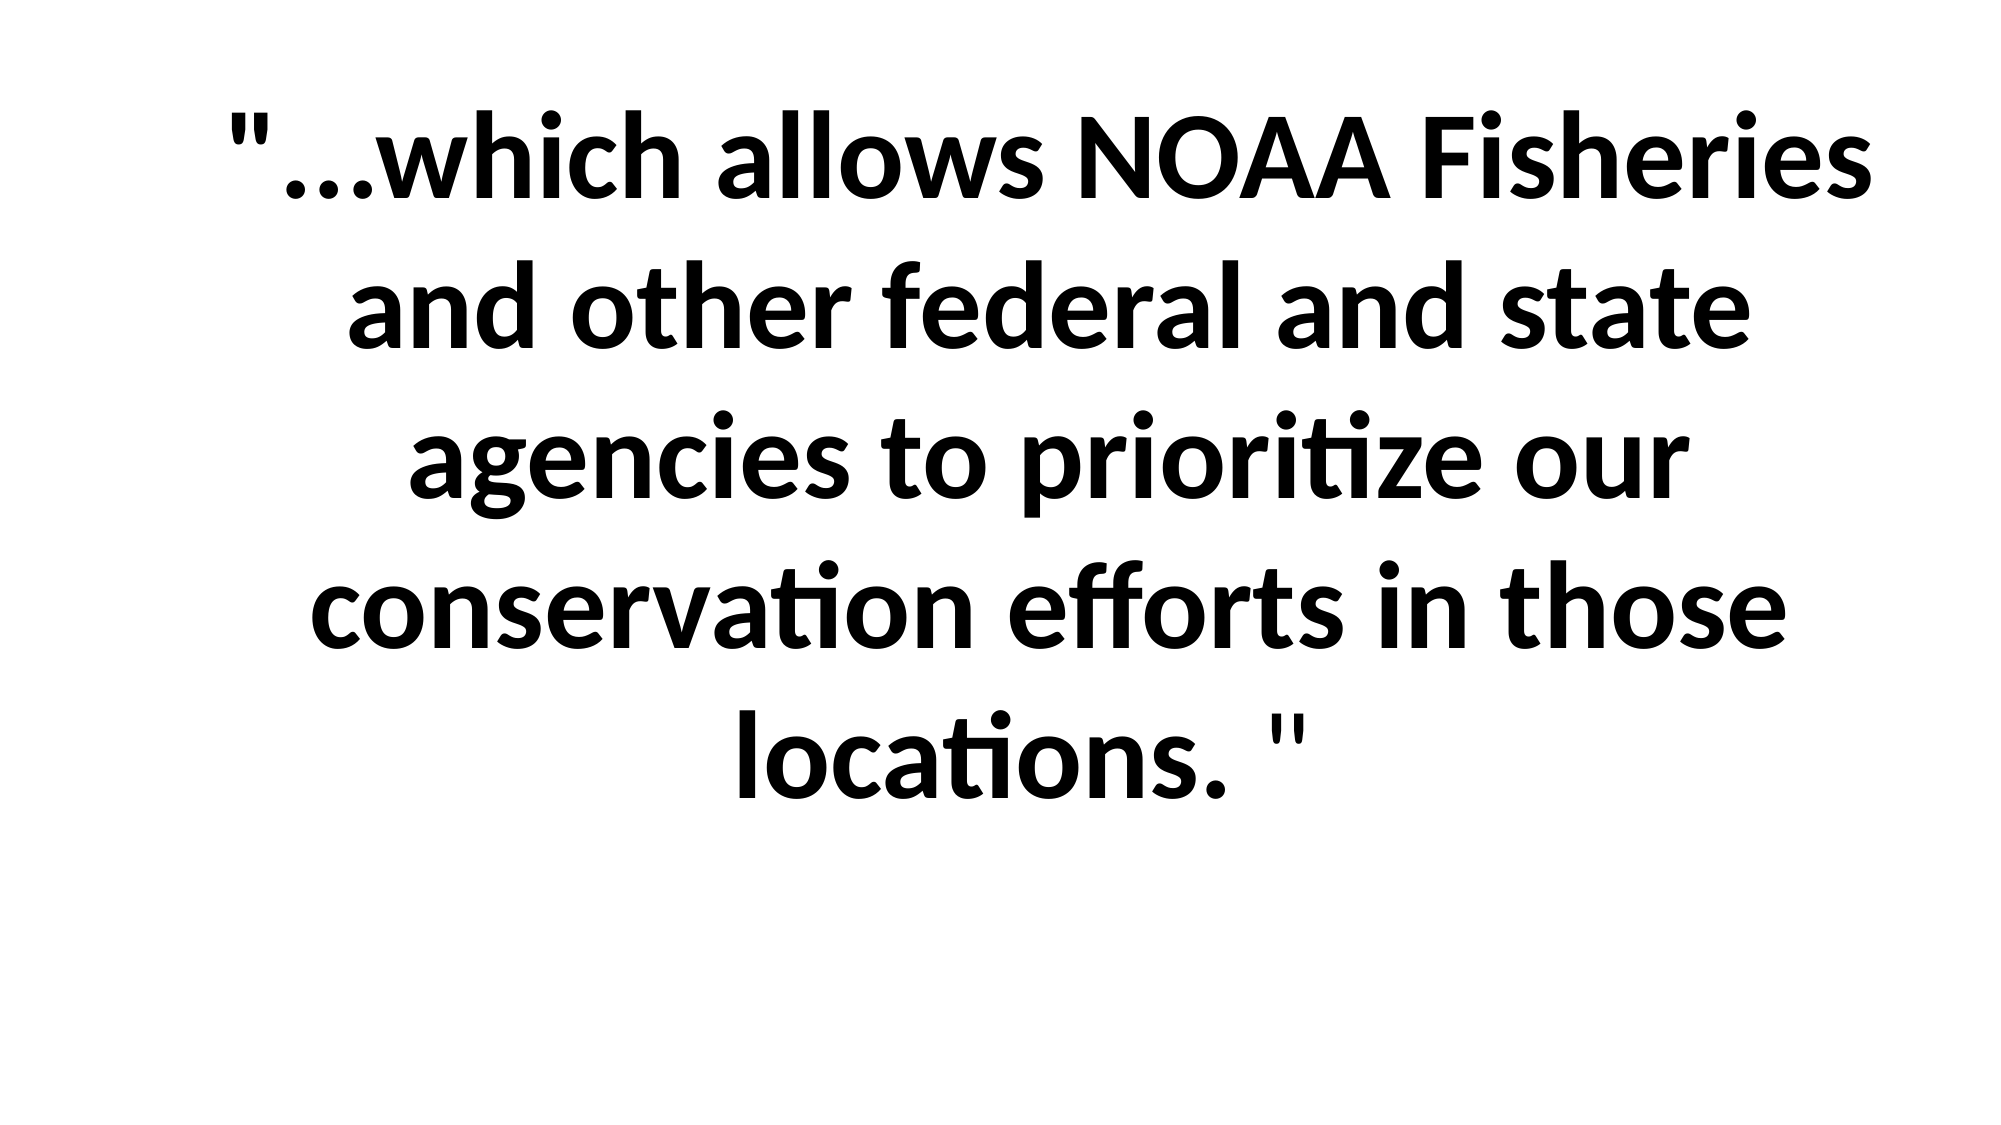

"...which allows NOAA Fisheries and other federal and state agencies to prioritize our conservation efforts in those locations. "